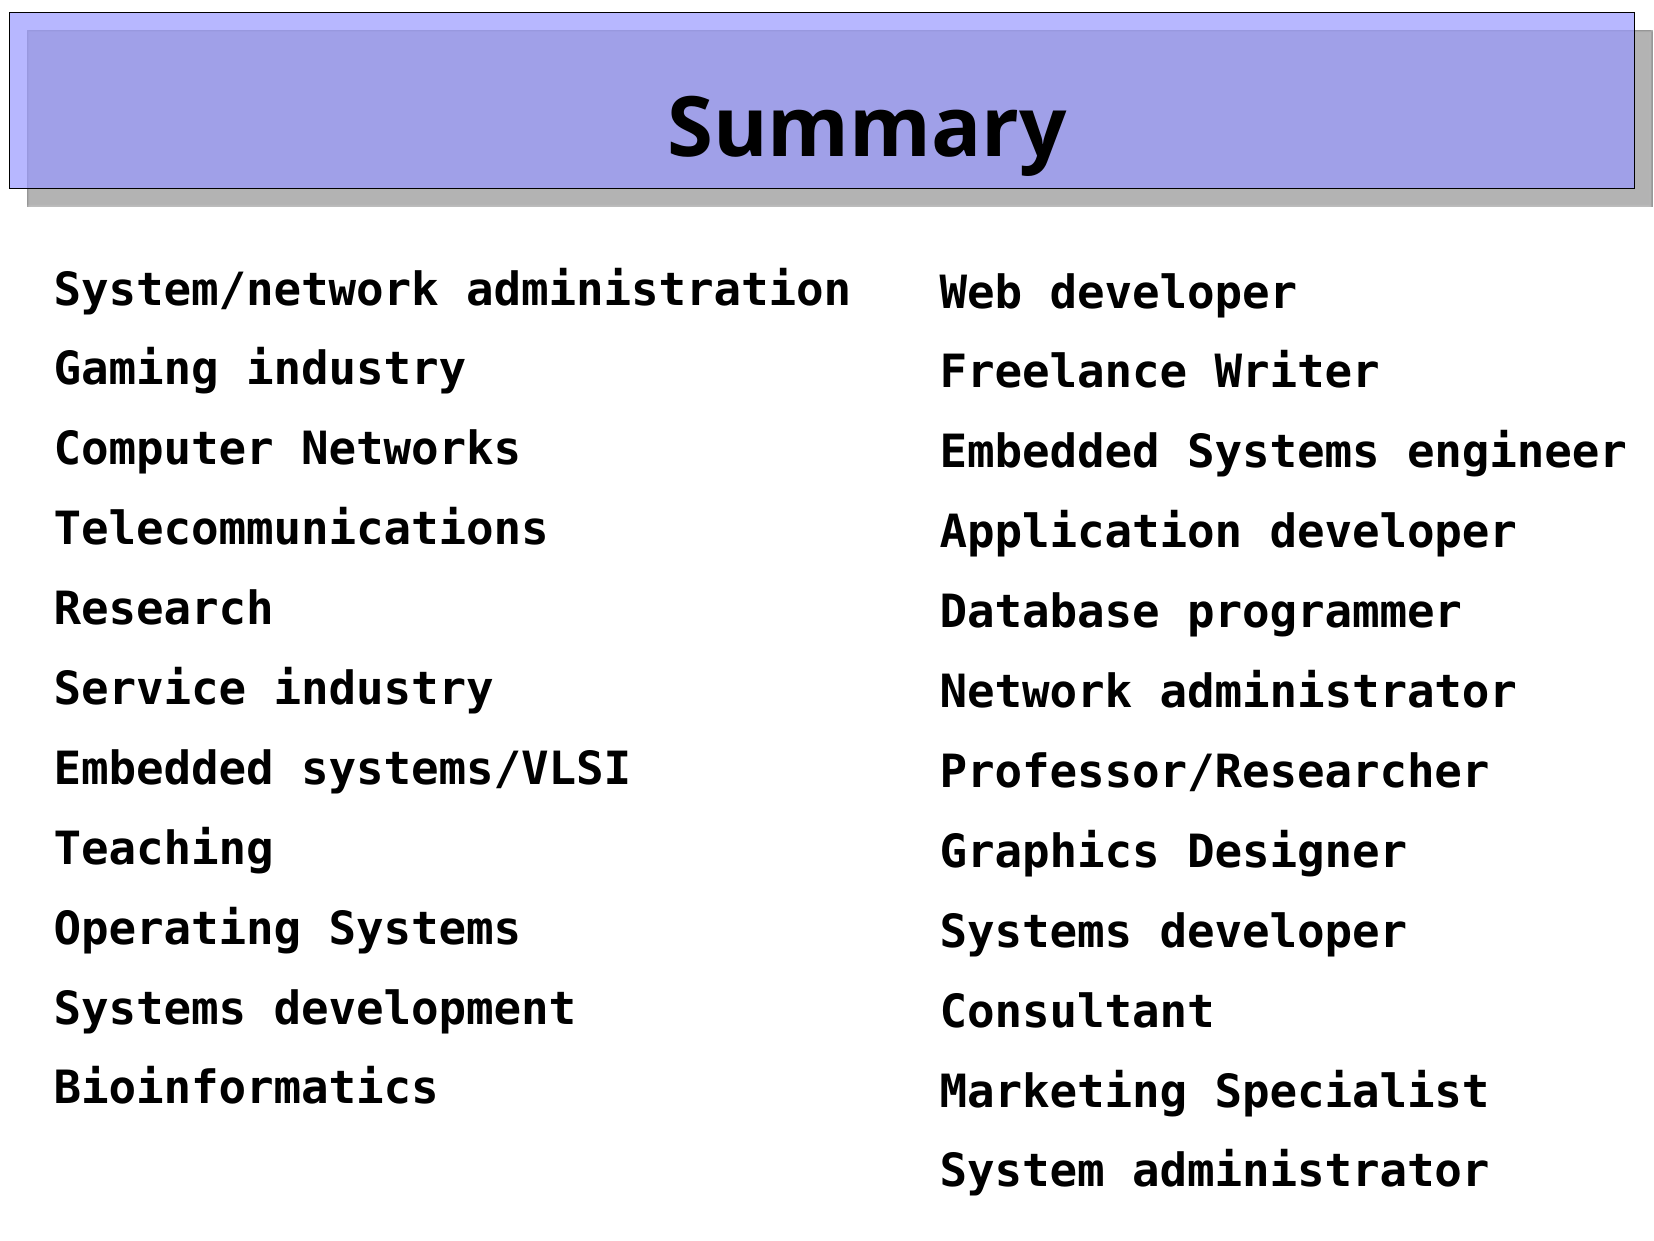

Summary
System/network administration
Gaming industry
Computer Networks
Telecommunications
Research
Service industry
Embedded systems/VLSI
Teaching
Operating Systems
Systems development
Bioinformatics
 Web developer
 Freelance Writer
 Embedded Systems engineer
 Application developer
 Database programmer
 Network administrator
 Professor/Researcher
 Graphics Designer
 Systems developer
 Consultant
 Marketing Specialist
 System administrator